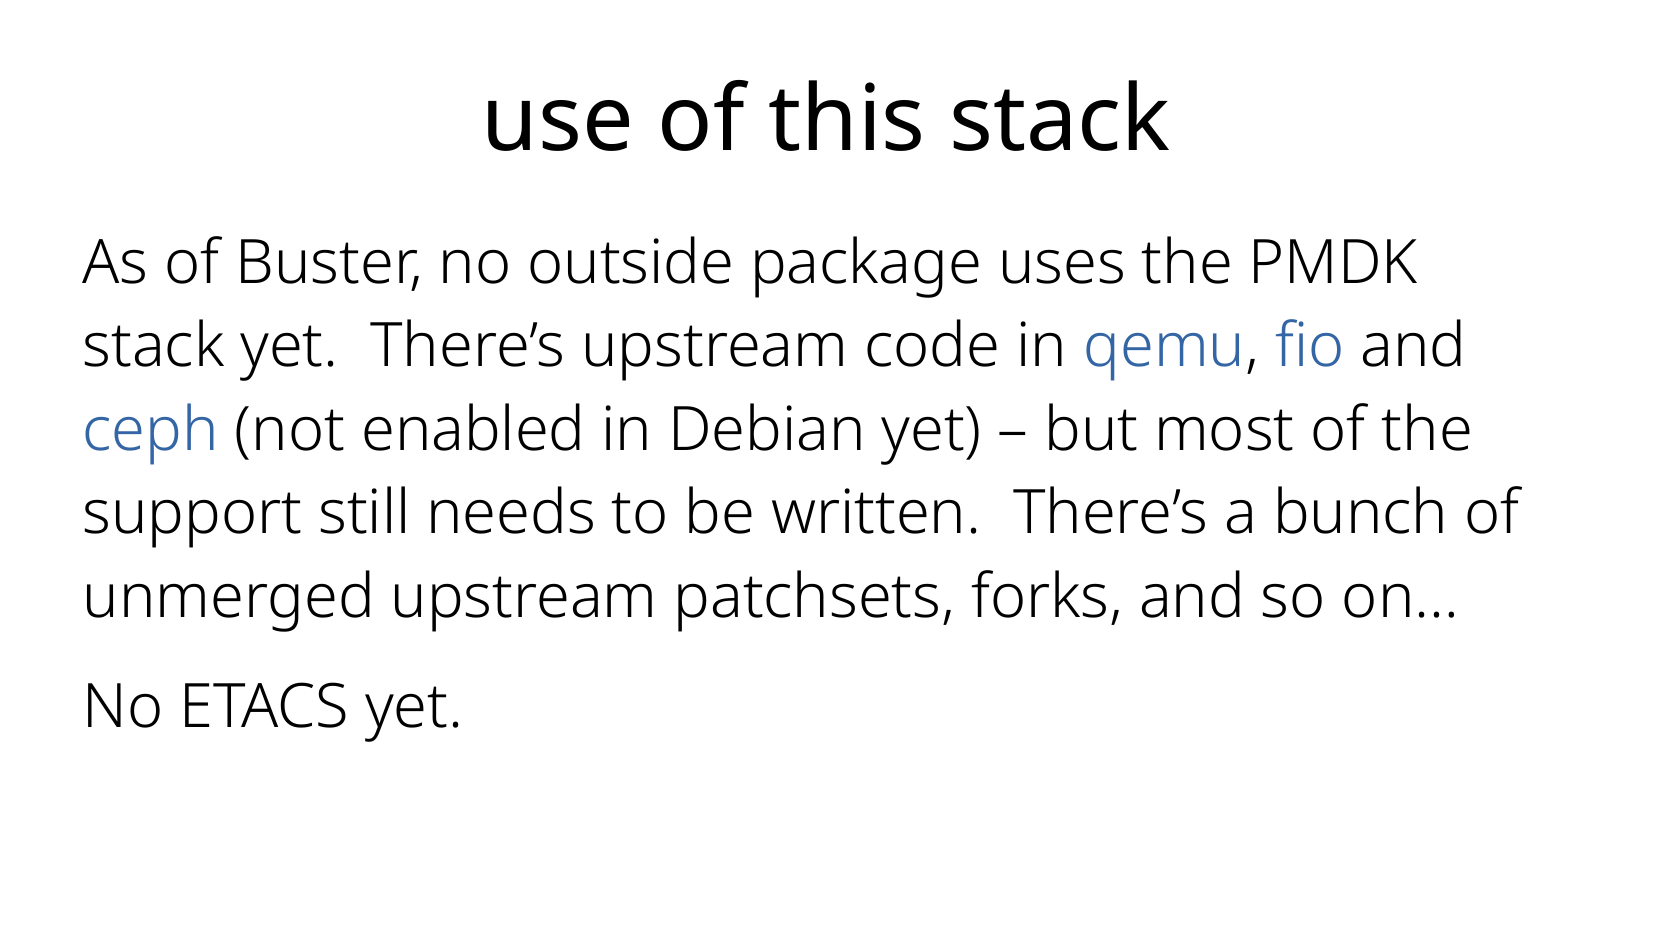

# use of this stack
As of Buster, no outside package uses the PMDK stack yet. There’s upstream code in qemu, fio and ceph (not enabled in Debian yet) – but most of the support still needs to be written. There’s a bunch of unmerged upstream patchsets, forks, and so on…
No ETACS yet.